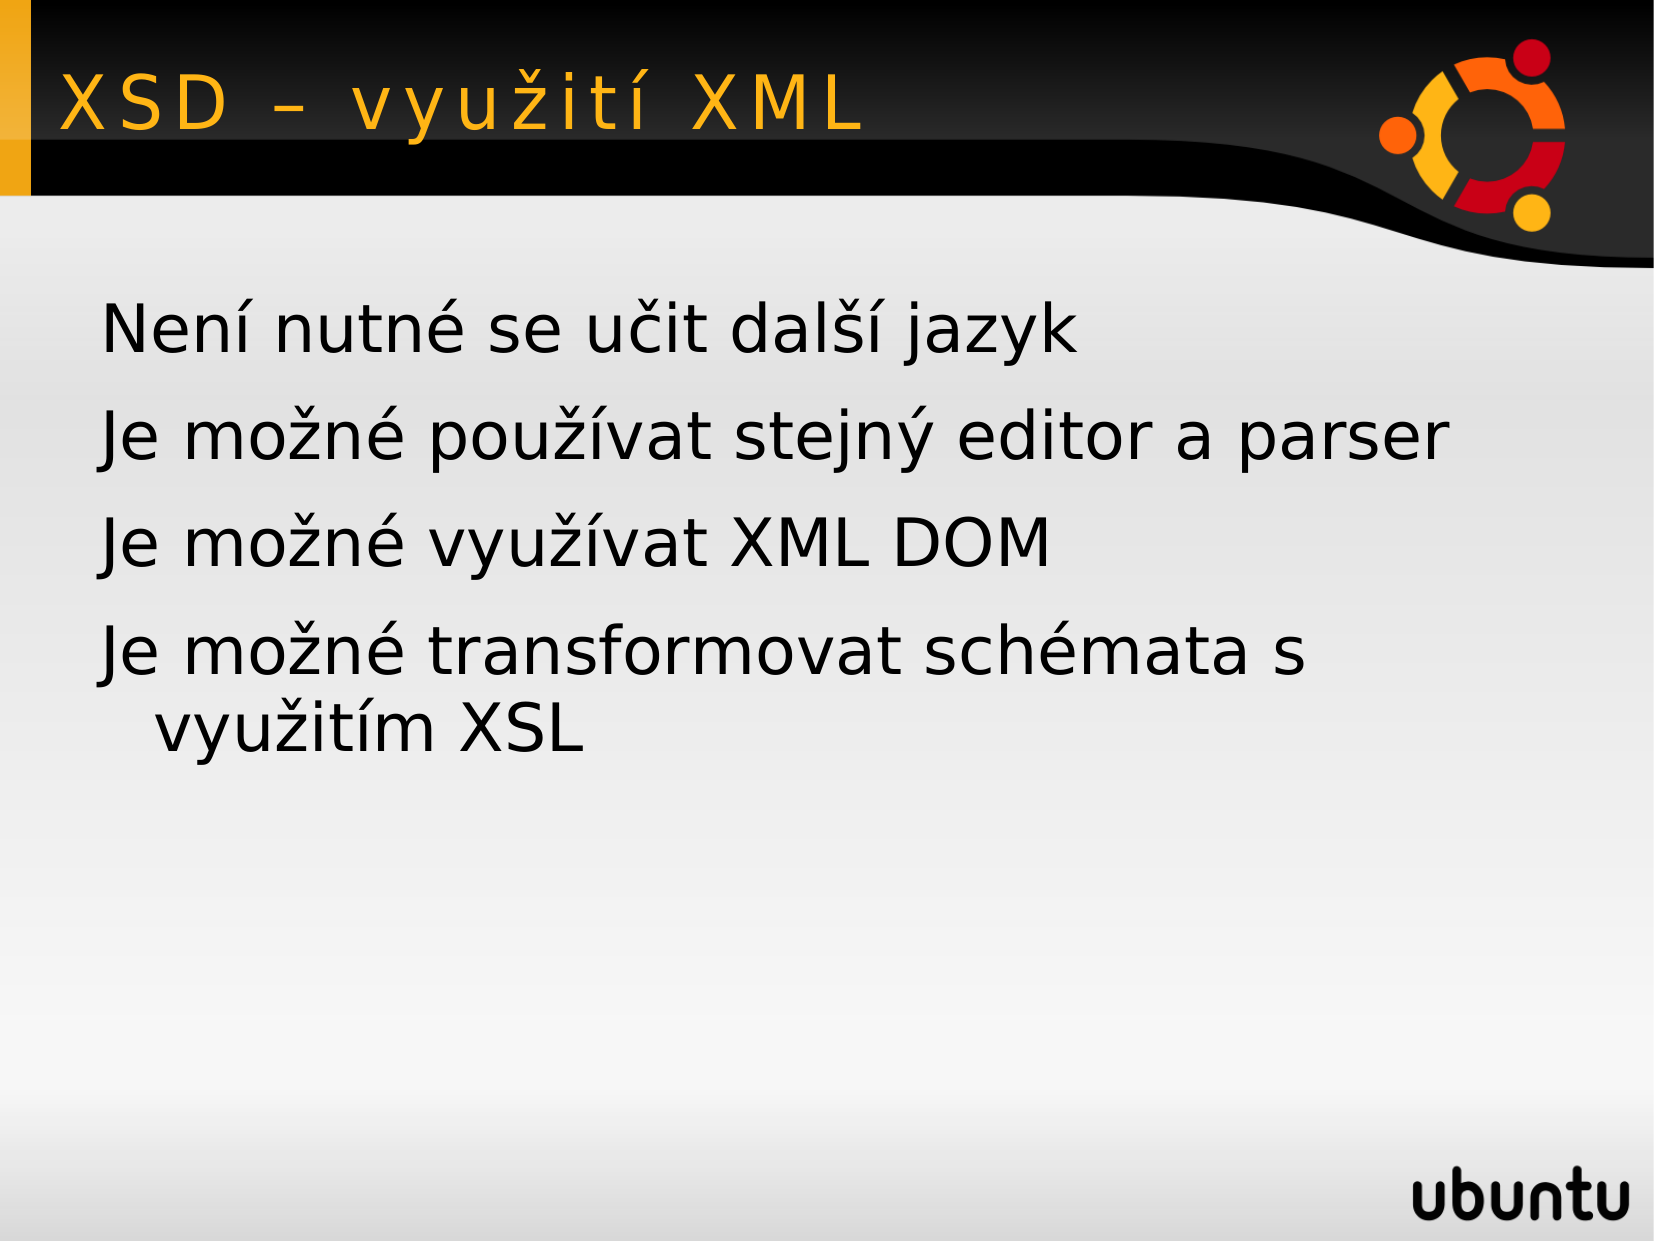

# XSD – využití XML
Není nutné se učit další jazyk
Je možné používat stejný editor a parser
Je možné využívat XML DOM
Je možné transformovat schémata s využitím XSL